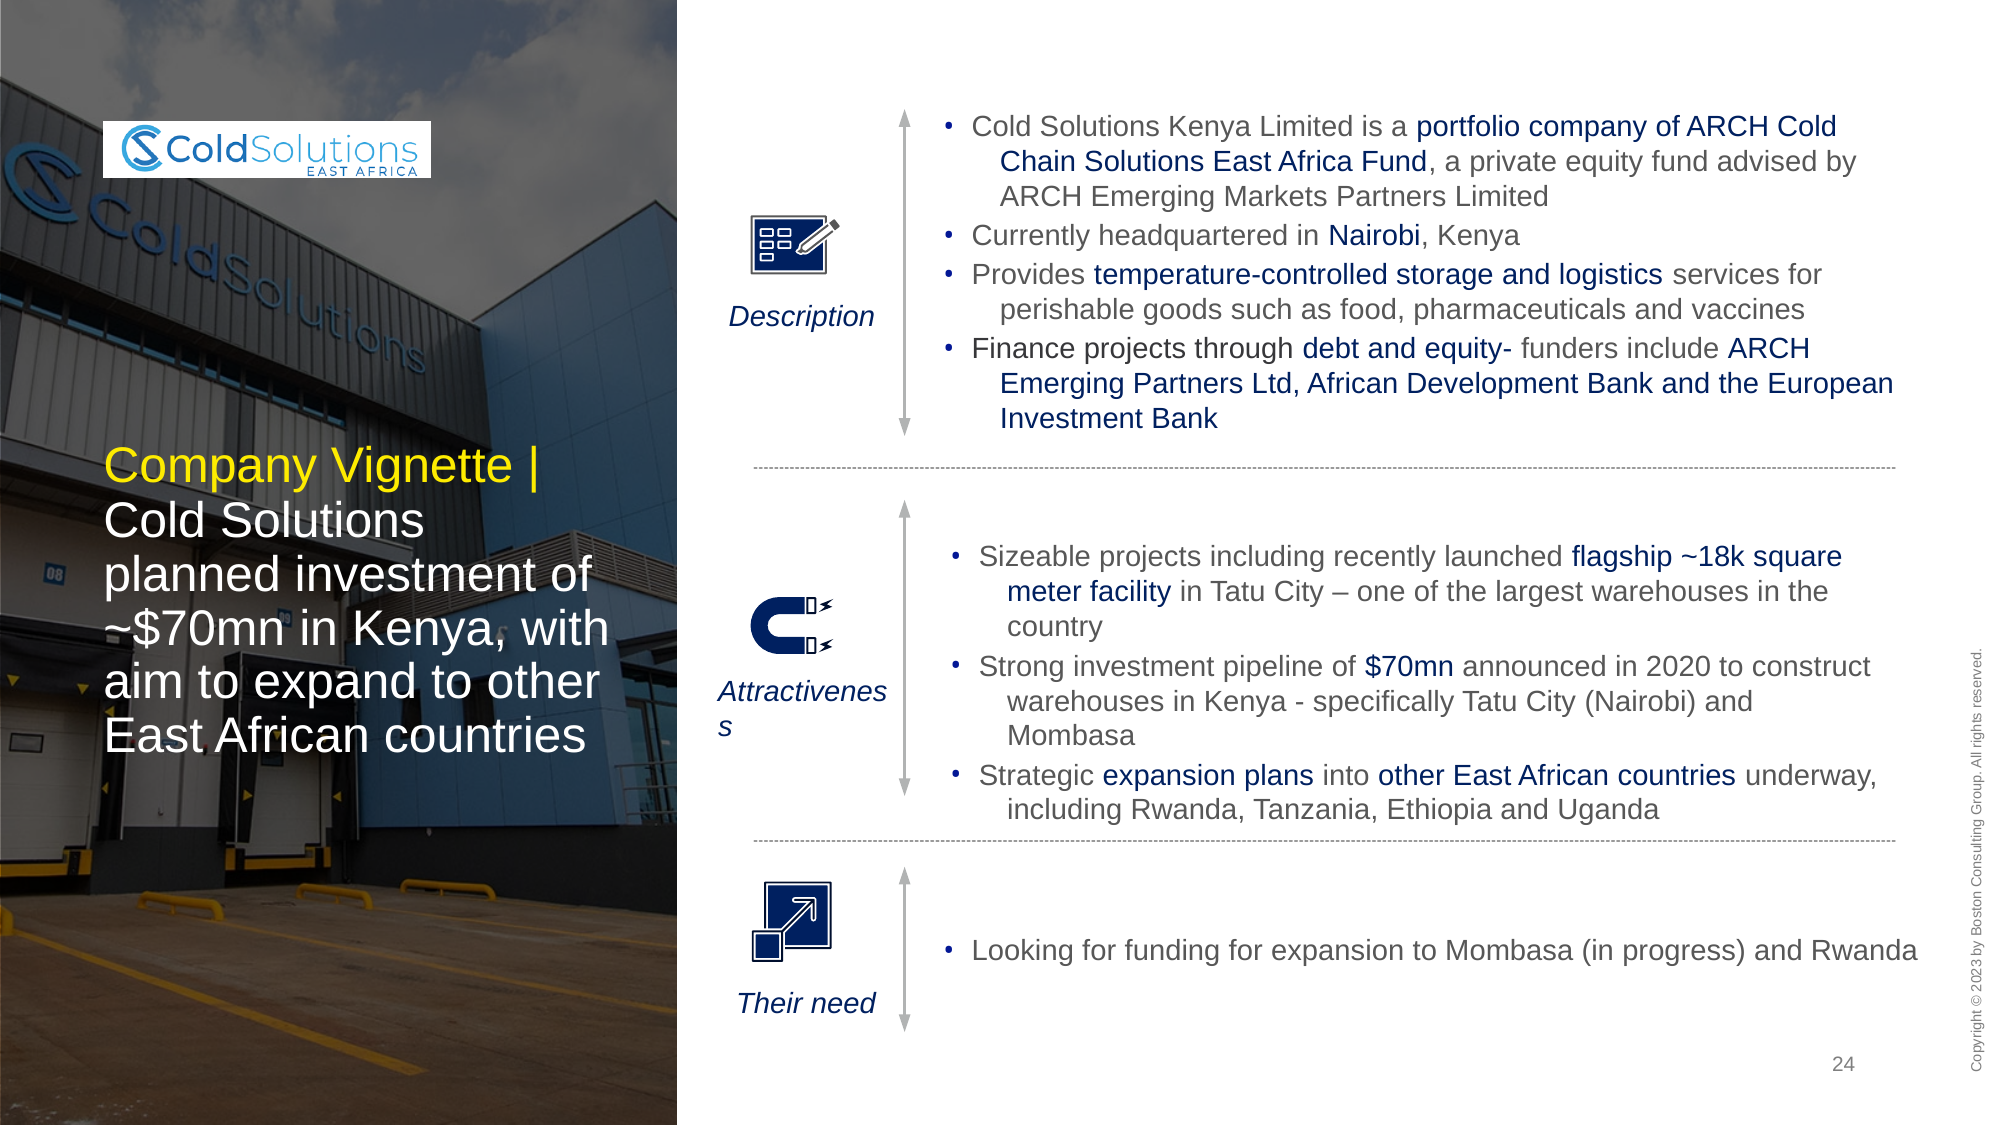

Cold Solutions Kenya Limited is a portfolio company of ARCH Cold Chain Solutions East Africa Fund, a private equity fund advised by ARCH Emerging Markets Partners Limited
Currently headquartered in Nairobi, Kenya
Provides temperature-controlled storage and logistics services for perishable goods such as food, pharmaceuticals and vaccines
Finance projects through debt and equity- funders include ARCH Emerging Partners Ltd, African Development Bank and the European Investment Bank
Description
# Company Vignette | Cold Solutions planned investment of ~$70mn in Kenya, with aim to expand to other East African countries
Sizeable projects including recently launched flagship ~18k square meter facility in Tatu City – one of the largest warehouses in the country
Strong investment pipeline of $70mn announced in 2020 to construct warehouses in Kenya - specifically Tatu City (Nairobi) and Mombasa
Strategic expansion plans into other East African countries underway, including Rwanda, Tanzania, Ethiopia and Uganda
Attractiveness
Their need
Looking for funding for expansion to Mombasa (in progress) and Rwanda